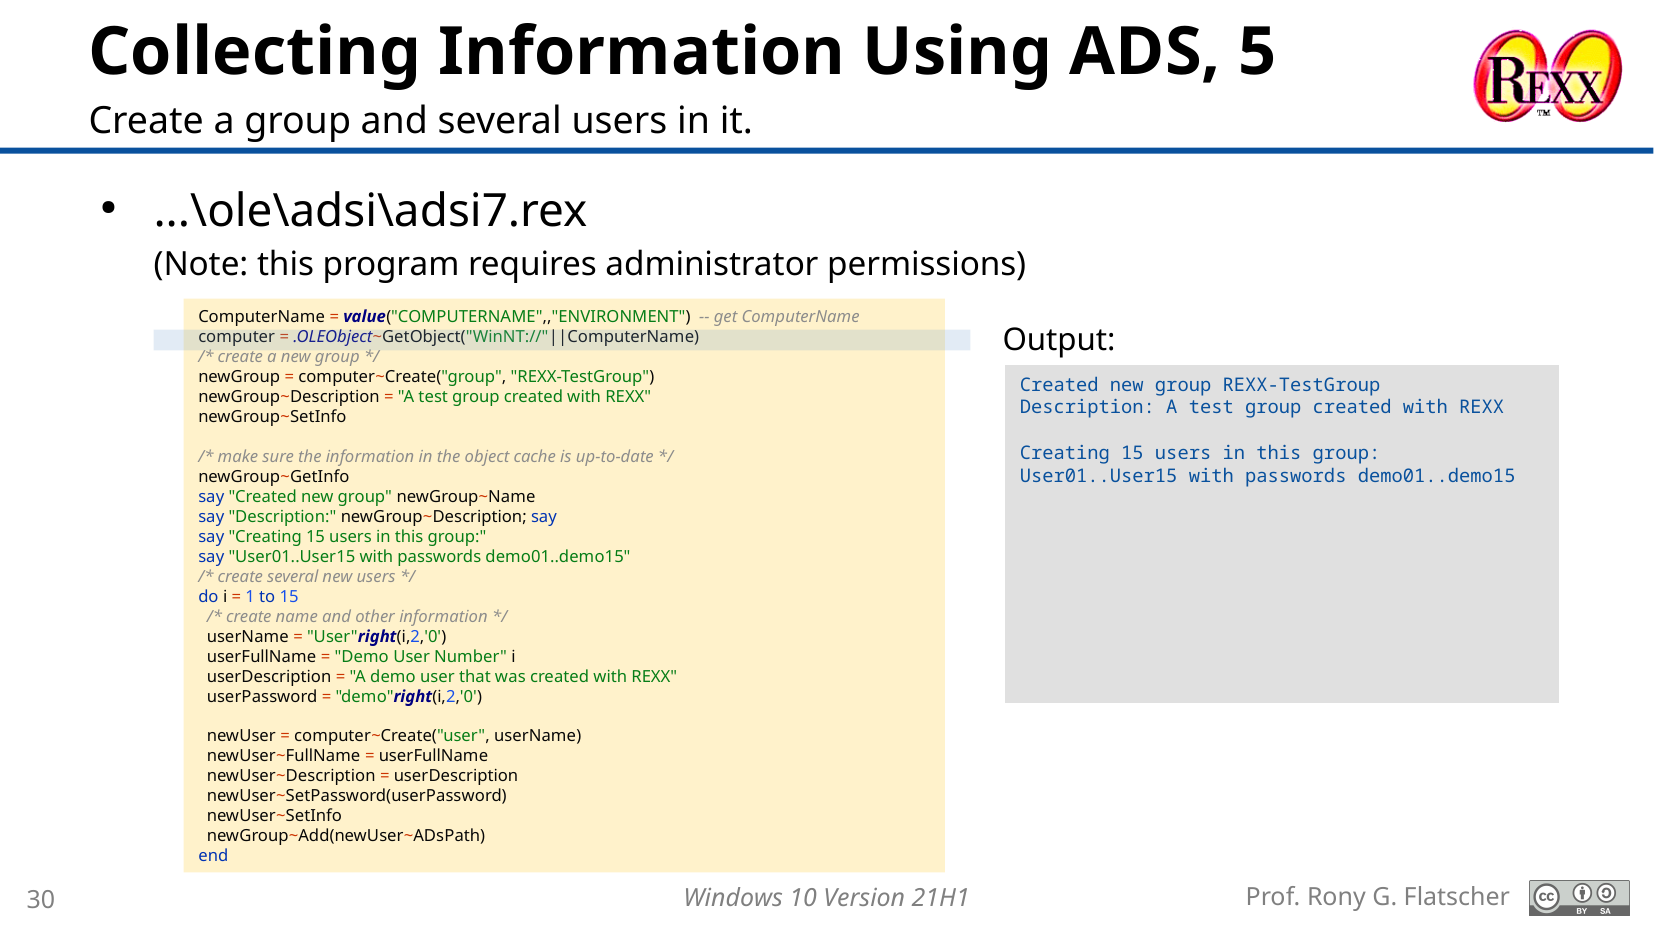

# Collecting Information Using ADS, 5 Create a group and several users in it.
...\ole\adsi\adsi7.rex
(Note: this program requires administrator permissions)
ComputerName = value("COMPUTERNAME",,"ENVIRONMENT") -- get ComputerName
computer = .OLEObject~GetObject("WinNT://"||ComputerName)
/* create a new group */
newGroup = computer~Create("group", "REXX-TestGroup")
newGroup~Description = "A test group created with REXX"
newGroup~SetInfo
/* make sure the information in the object cache is up-to-date */
newGroup~GetInfo
say "Created new group" newGroup~Name
say "Description:" newGroup~Description; say
say "Creating 15 users in this group:"
say "User01..User15 with passwords demo01..demo15"
/* create several new users */
do i = 1 to 15
 /* create name and other information */
 userName = "User"right(i,2,'0')
 userFullName = "Demo User Number" i
 userDescription = "A demo user that was created with REXX"
 userPassword = "demo"right(i,2,'0')
 newUser = computer~Create("user", userName)
 newUser~FullName = userFullName
 newUser~Description = userDescription
 newUser~SetPassword(userPassword)
 newUser~SetInfo
 newGroup~Add(newUser~ADsPath)
end
Output:
Created new group REXX-TestGroup
Description: A test group created with REXX
Creating 15 users in this group:
User01..User15 with passwords demo01..demo15
Windows 10 Version 21H1